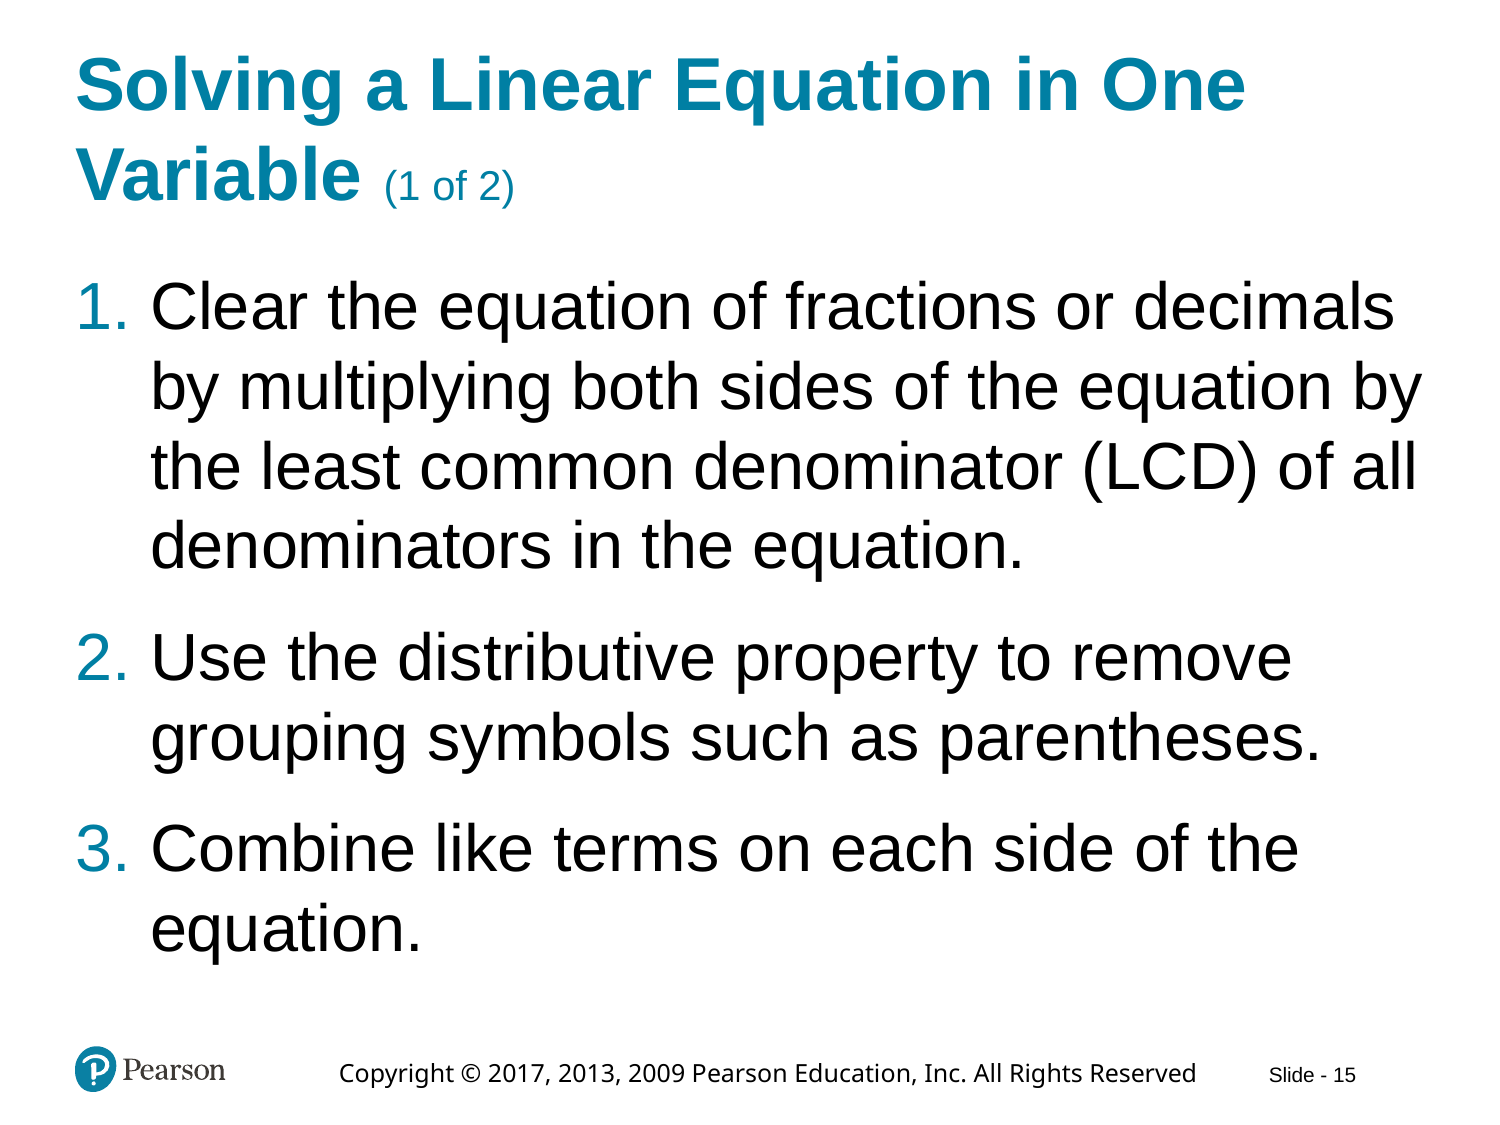

# Solving a Linear Equation in One Variable (1 of 2)
Clear the equation of fractions or decimals by multiplying both sides of the equation by the least common denominator (LCD) of all denominators in the equation.
Use the distributive property to remove grouping symbols such as parentheses.
Combine like terms on each side of the equation.